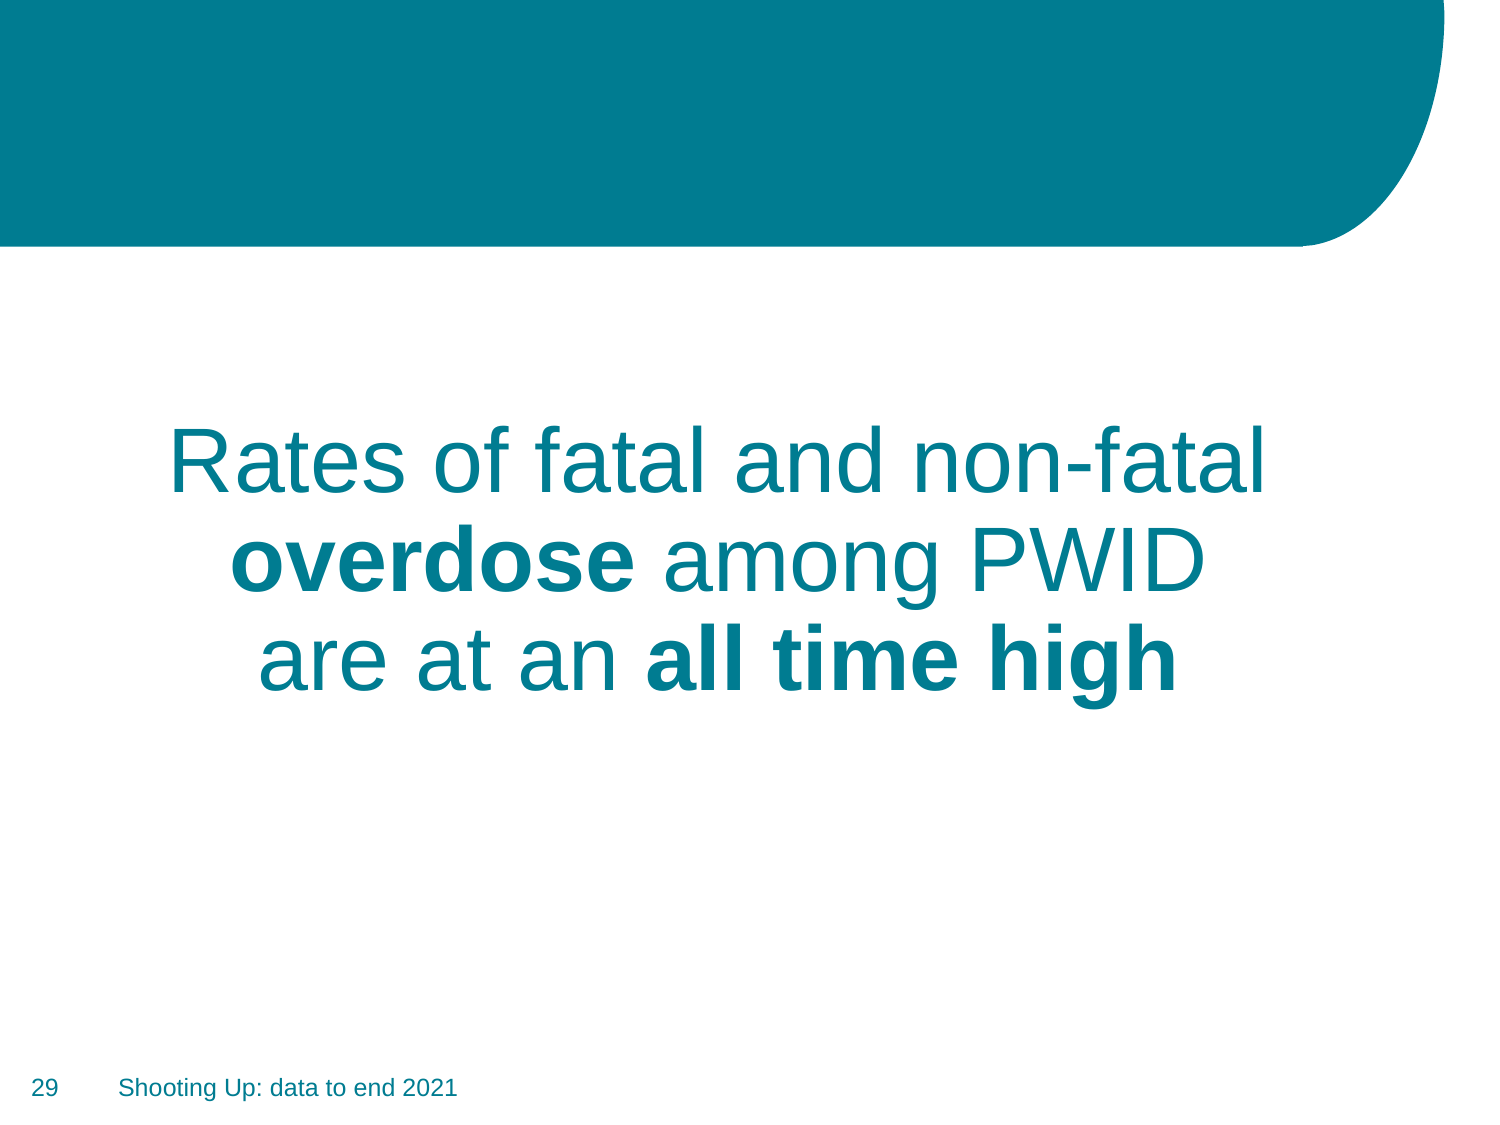

# Rates of fatal and non-fatal overdose among PWID are at an all time high
24
Shooting Up: data to end 2021